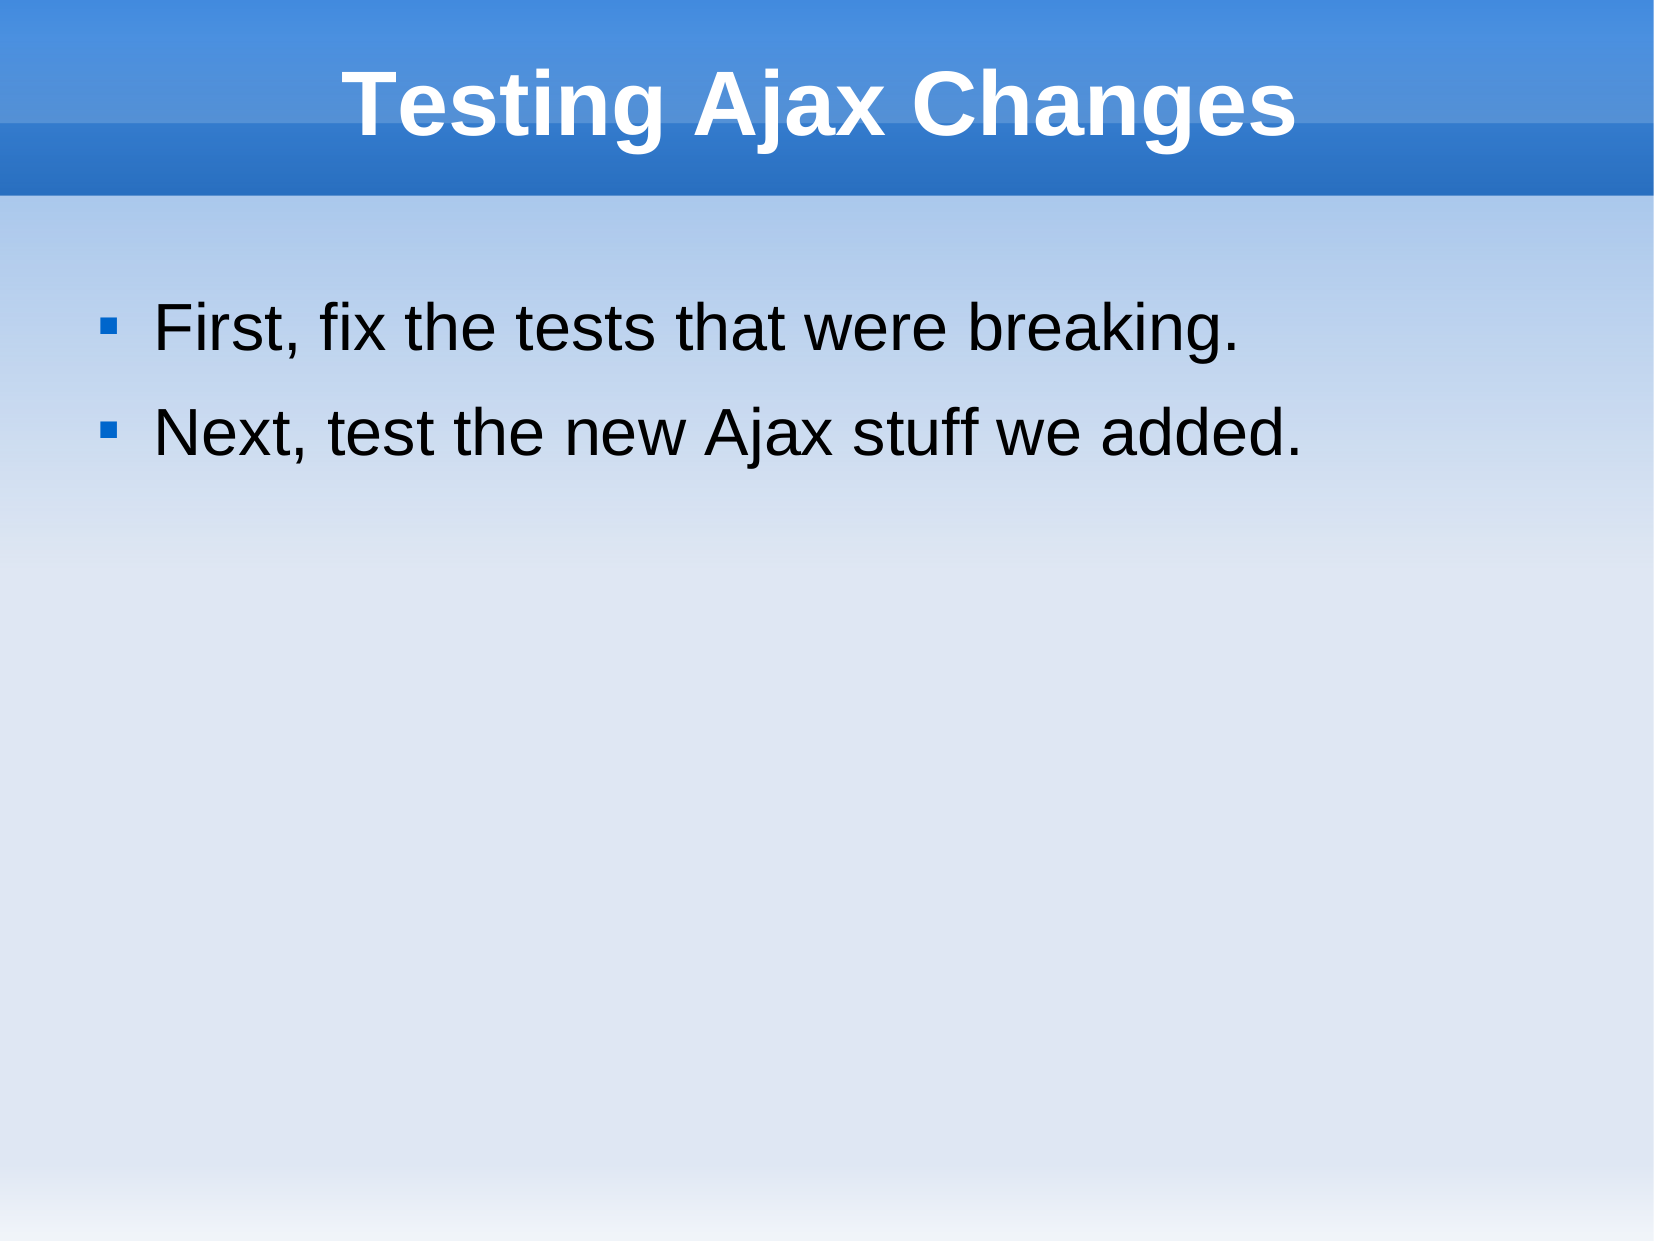

# Testing Ajax Changes
First, fix the tests that were breaking.
Next, test the new Ajax stuff we added.